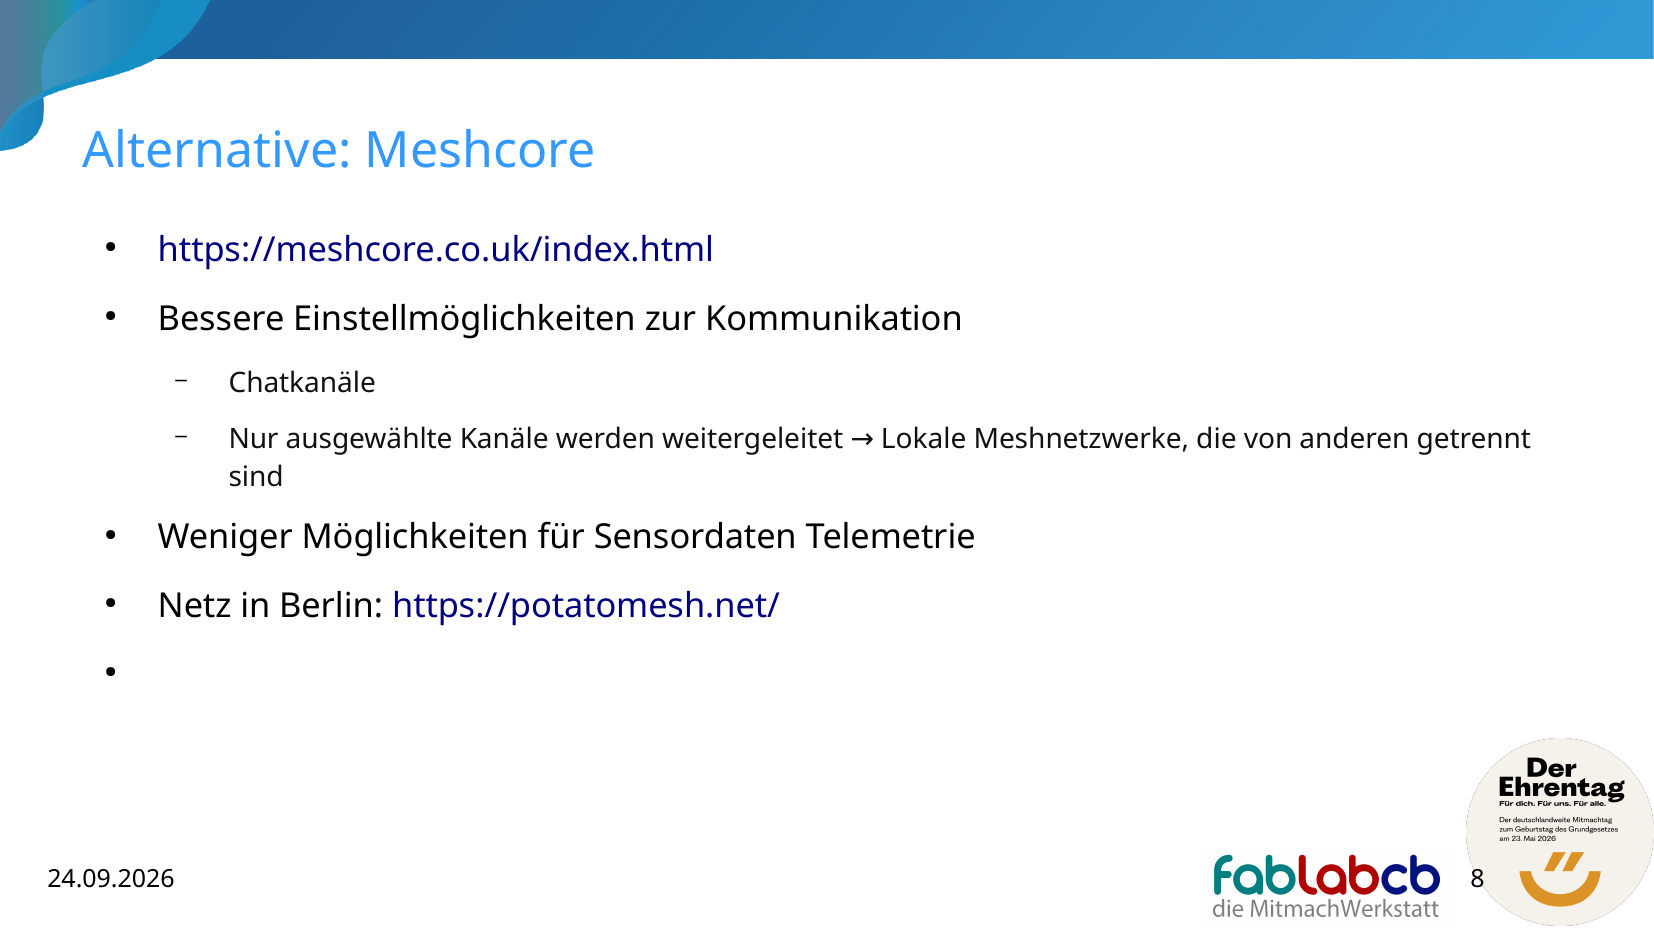

# Alternative: Meshcore
https://meshcore.co.uk/index.html
Bessere Einstellmöglichkeiten zur Kommunikation
Chatkanäle
Nur ausgewählte Kanäle werden weitergeleitet → Lokale Meshnetzwerke, die von anderen getrennt sind
Weniger Möglichkeiten für Sensordaten Telemetrie
Netz in Berlin: https://potatomesh.net/
8